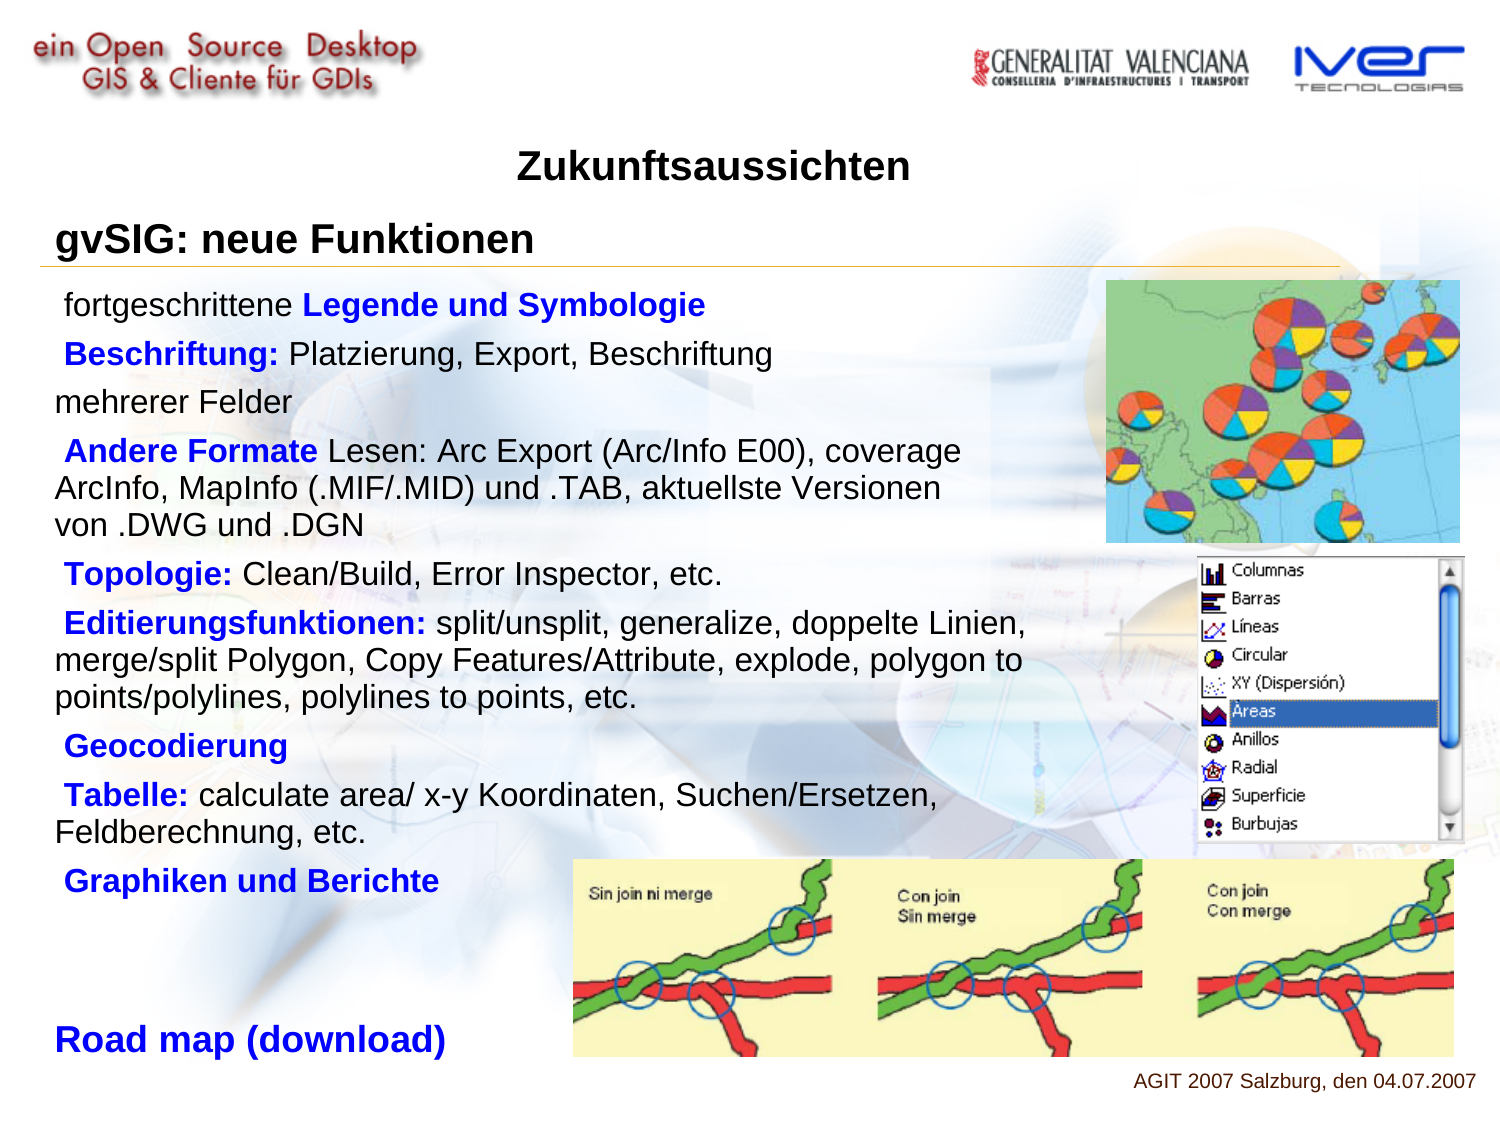

Zukunftsaussichten
gvSIG: neue Funktionen
 fortgeschrittene Legende und Symbologie
 Beschriftung: Platzierung, Export, Beschriftung
mehrerer Felder
 Andere Formate Lesen: Arc Export (Arc/Info E00), coverage ArcInfo, MapInfo (.MIF/.MID) und .TAB, aktuellste Versionen von .DWG und .DGN
 Topologie: Clean/Build, Error Inspector, etc.
 Editierungsfunktionen: split/unsplit, generalize, doppelte Linien, merge/split Polygon, Copy Features/Attribute, explode, polygon to points/polylines, polylines to points, etc.
 Geocodierung
 Tabelle: calculate area/ x-y Koordinaten, Suchen/Ersetzen, Feldberechnung, etc.
 Graphiken und Berichte
Road map (download)
AGIT 2007 Salzburg, den 04.07.2007